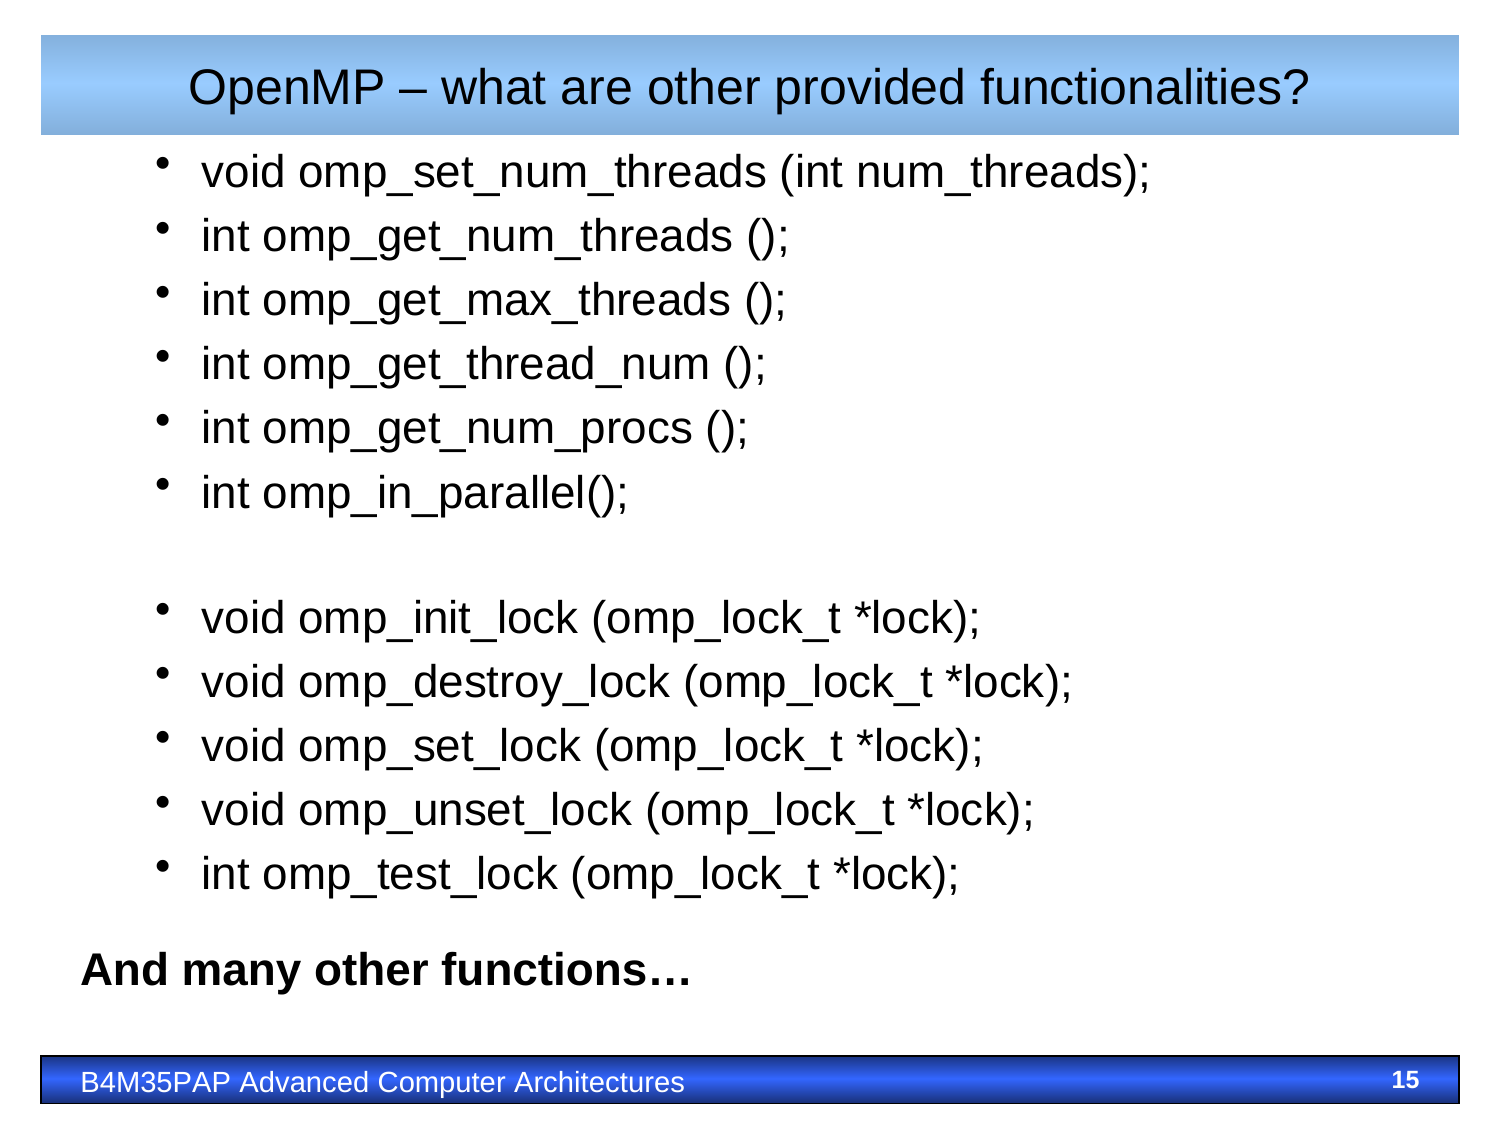

# OpenMP – what are other provided functionalities?
void omp_set_num_threads (int num_threads);
int omp_get_num_threads ();
int omp_get_max_threads ();
int omp_get_thread_num ();
int omp_get_num_procs ();
int omp_in_parallel();
void omp_init_lock (omp_lock_t *lock);
void omp_destroy_lock (omp_lock_t *lock);
void omp_set_lock (omp_lock_t *lock);
void omp_unset_lock (omp_lock_t *lock);
int omp_test_lock (omp_lock_t *lock);
And many other functions…